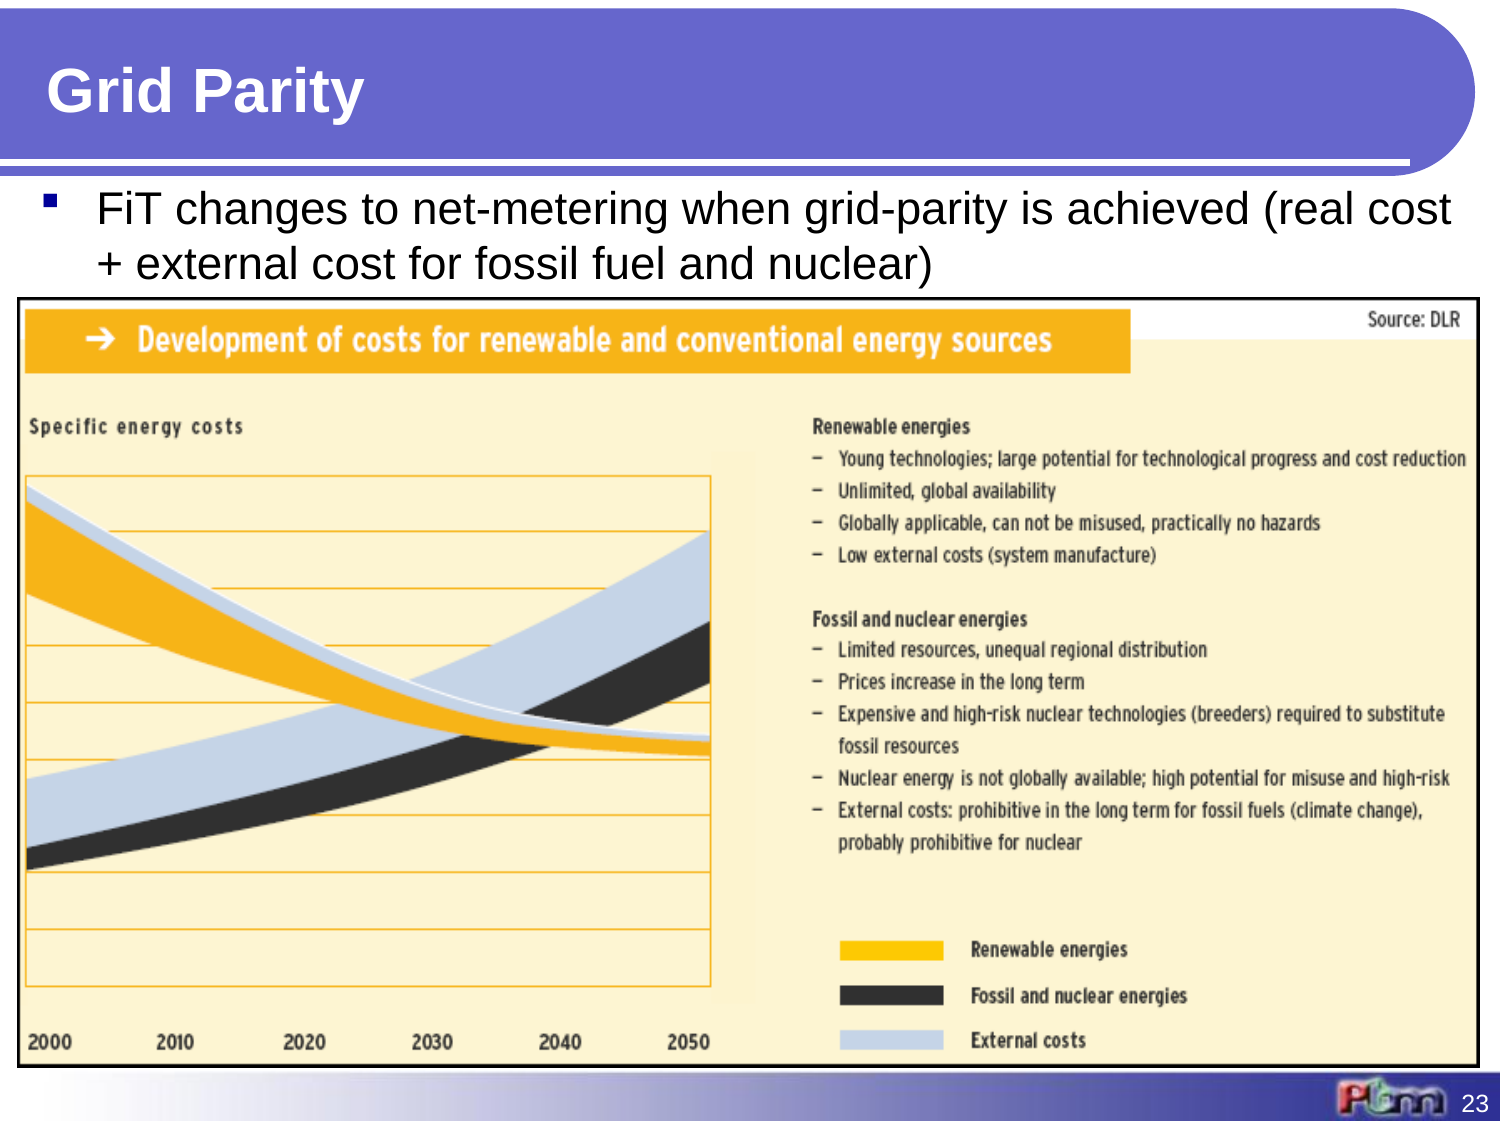

# Grid Parity
FiT changes to net-metering when grid-parity is achieved (real cost + external cost for fossil fuel and nuclear)